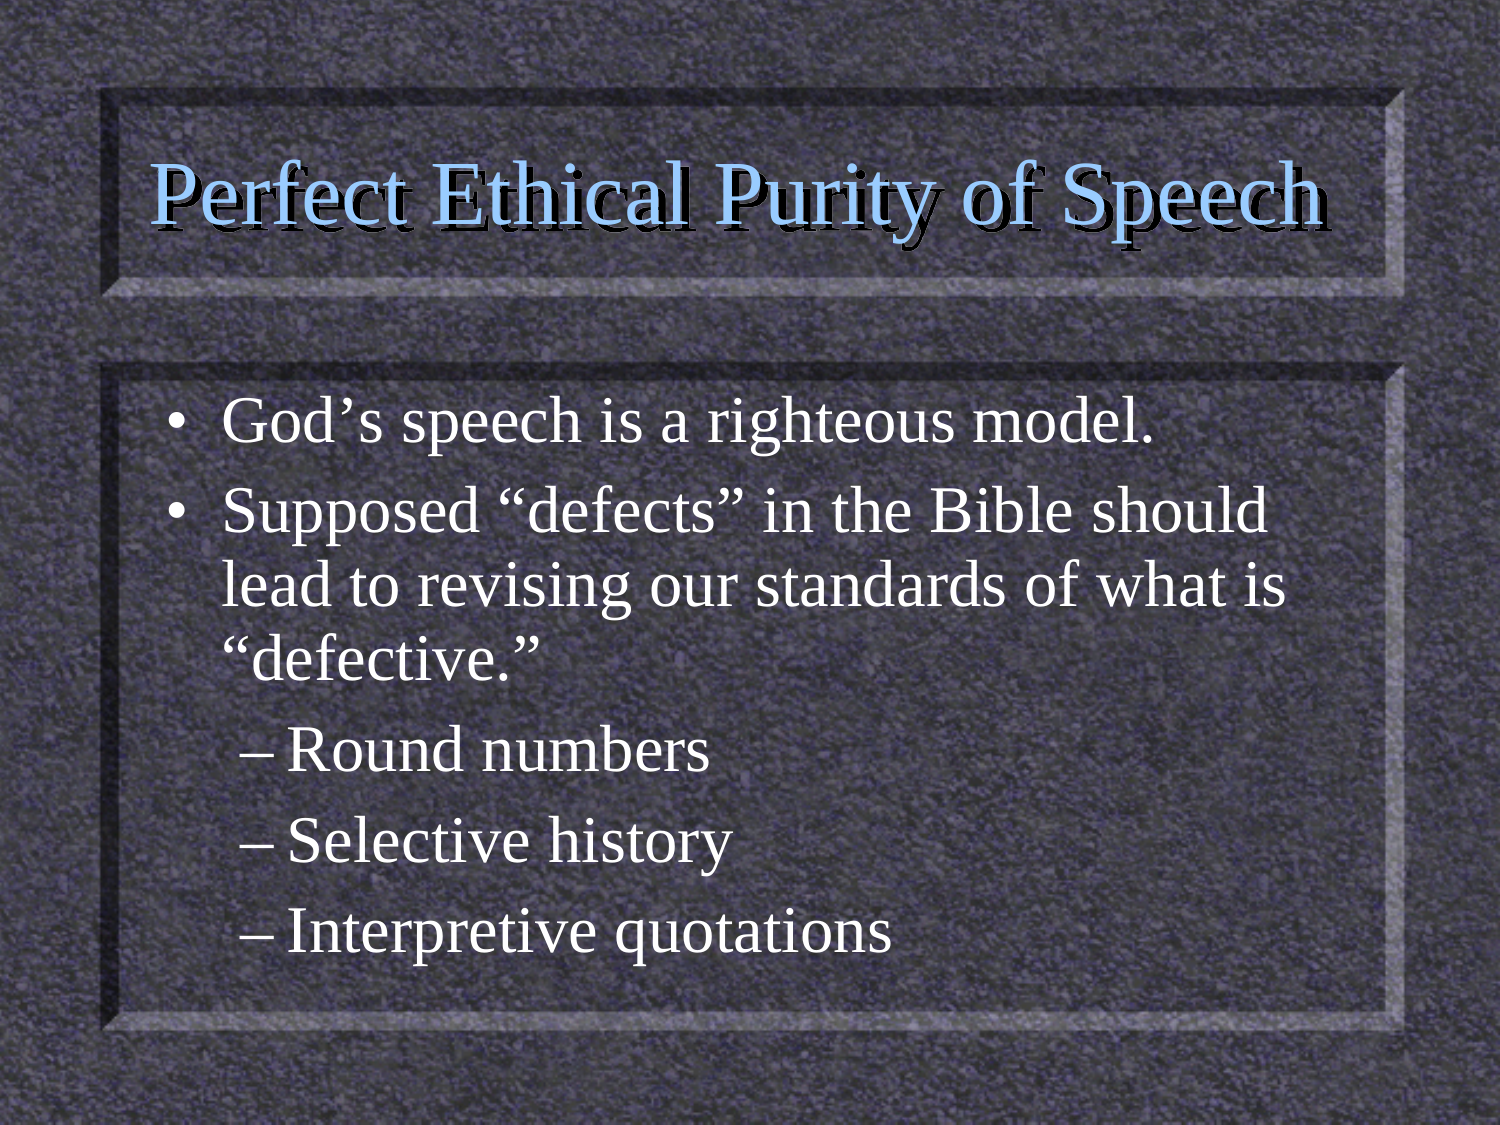

# Perfect Ethical Purity of Speech
God’s speech is a righteous model.
Supposed “defects” in the Bible should lead to revising our standards of what is “defective.”
Round numbers
Selective history
Interpretive quotations